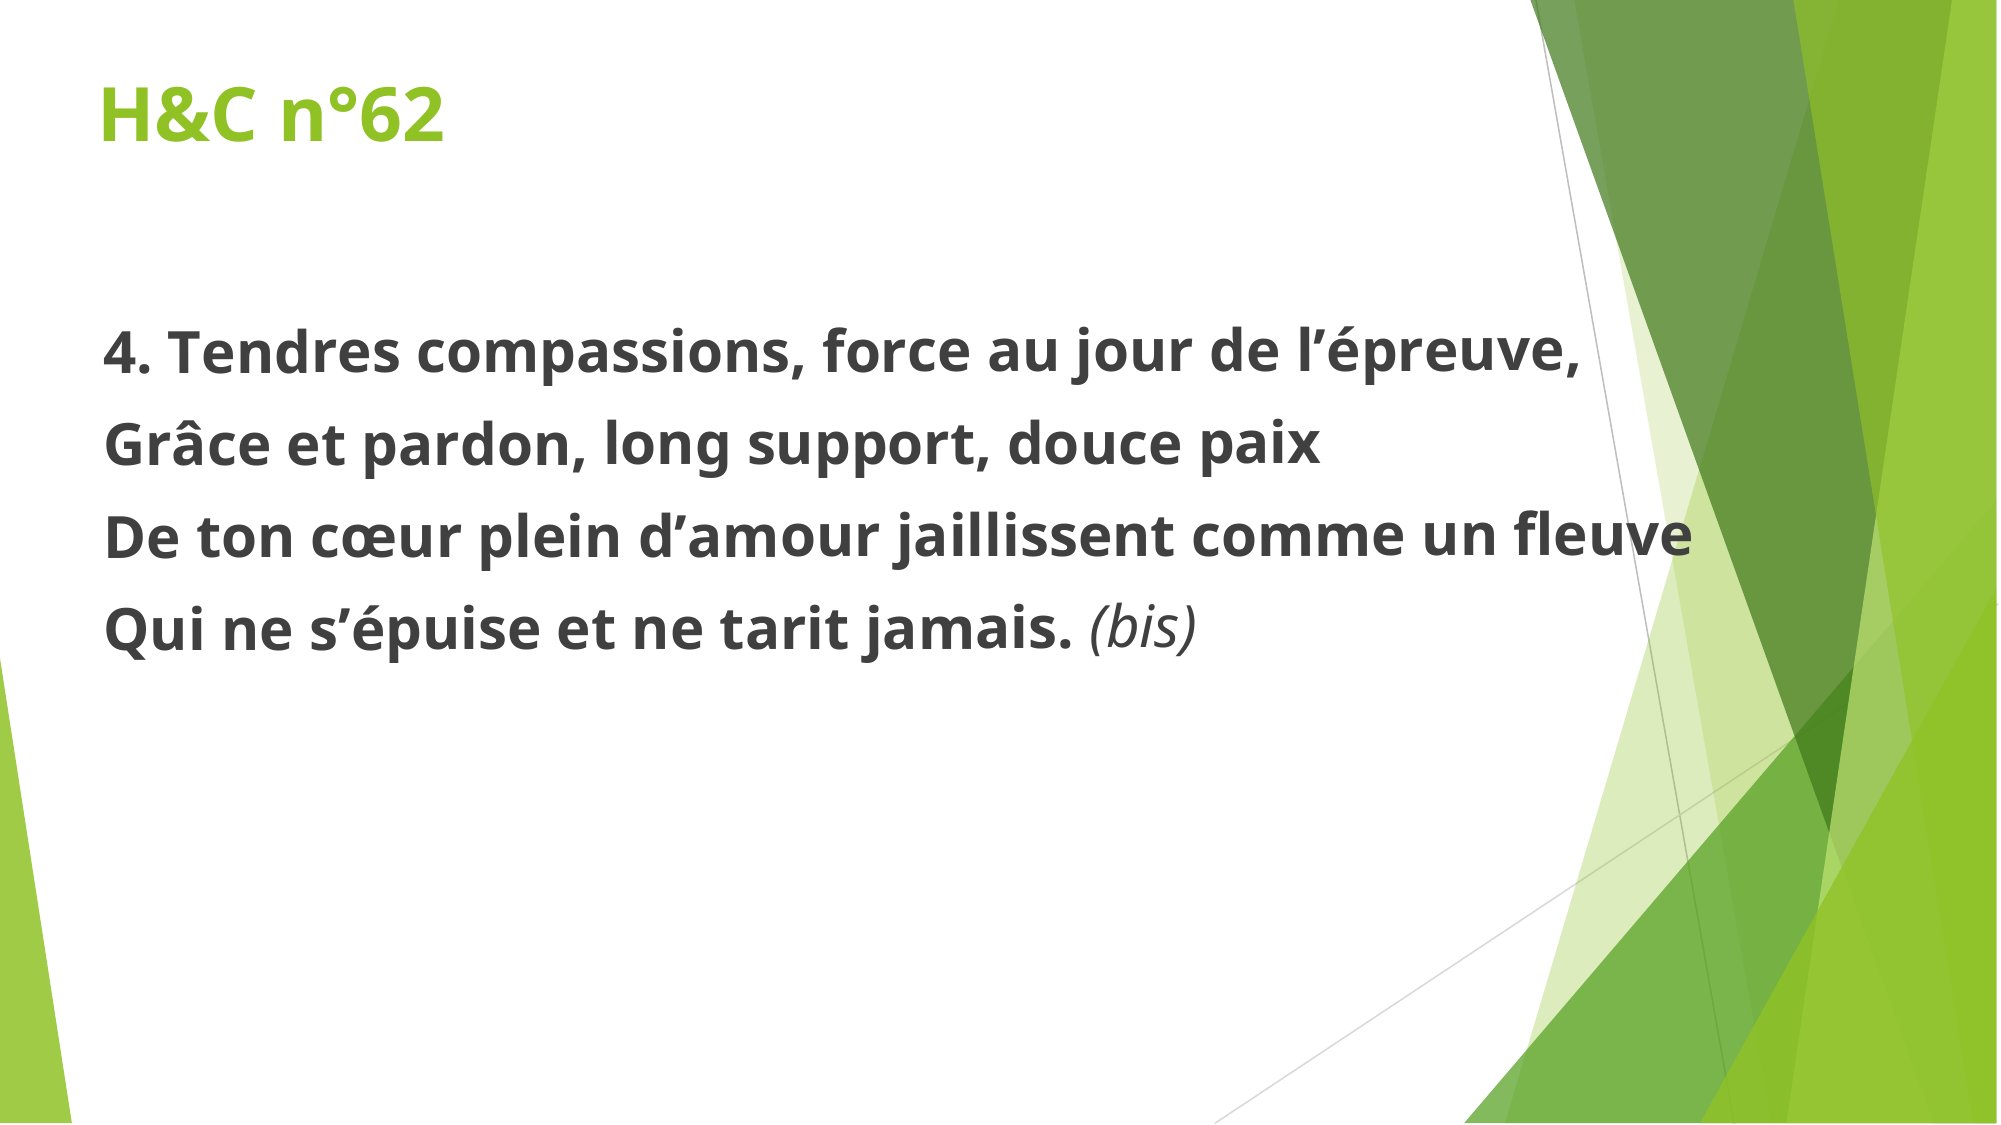

H&C n°62
4. Tendres compassions, force au jour de l’épreuve,
Grâce et pardon, long support, douce paix
De ton cœur plein d’amour jaillissent comme un fleuve
Qui ne s’épuise et ne tarit jamais. (bis)